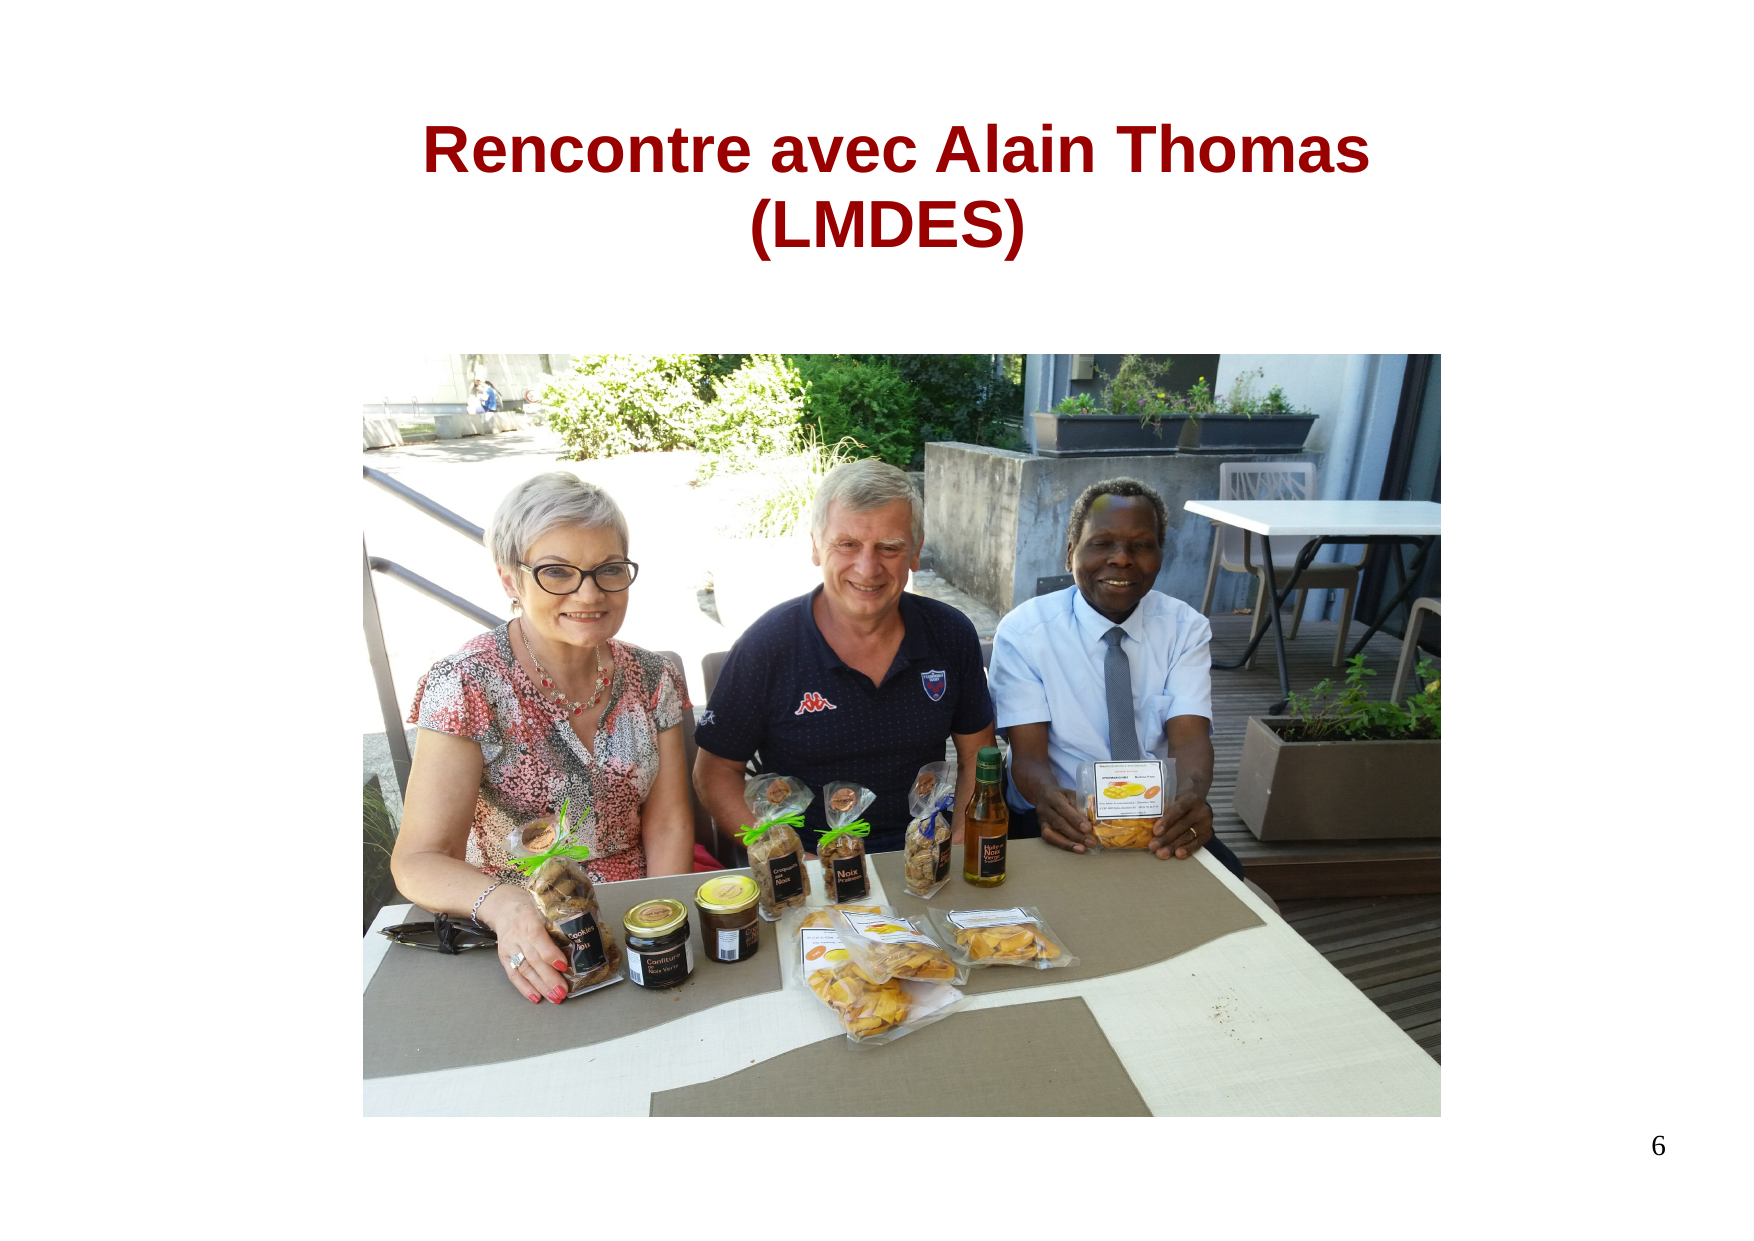

# Rencontre avec Alain Thomas (LMDES)
6